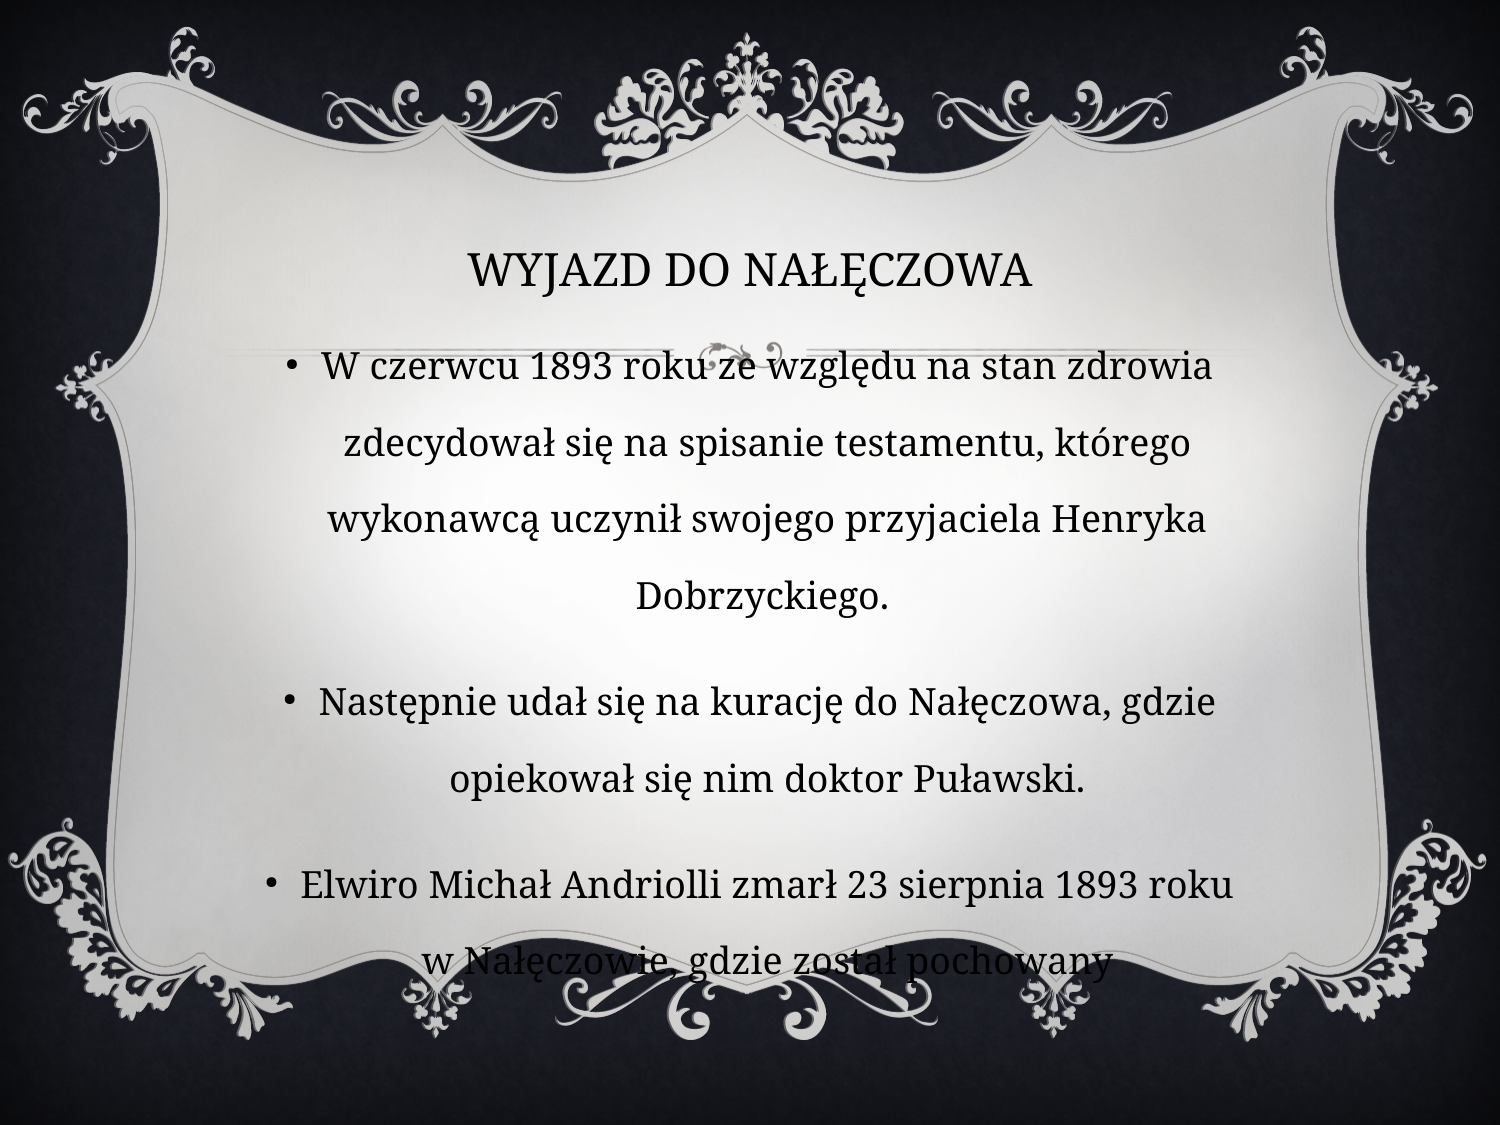

# WYJAZD DO NAŁĘCZOWA
W czerwcu 1893 roku ze względu na stan zdrowia zdecydował się na spisanie testamentu, którego wykonawcą uczynił swojego przyjaciela Henryka Dobrzyckiego.
Następnie udał się na kurację do Nałęczowa, gdzie opiekował się nim doktor Puławski.
Elwiro Michał Andriolli zmarł 23 sierpnia 1893 roku w Nałęczowie, gdzie został pochowany